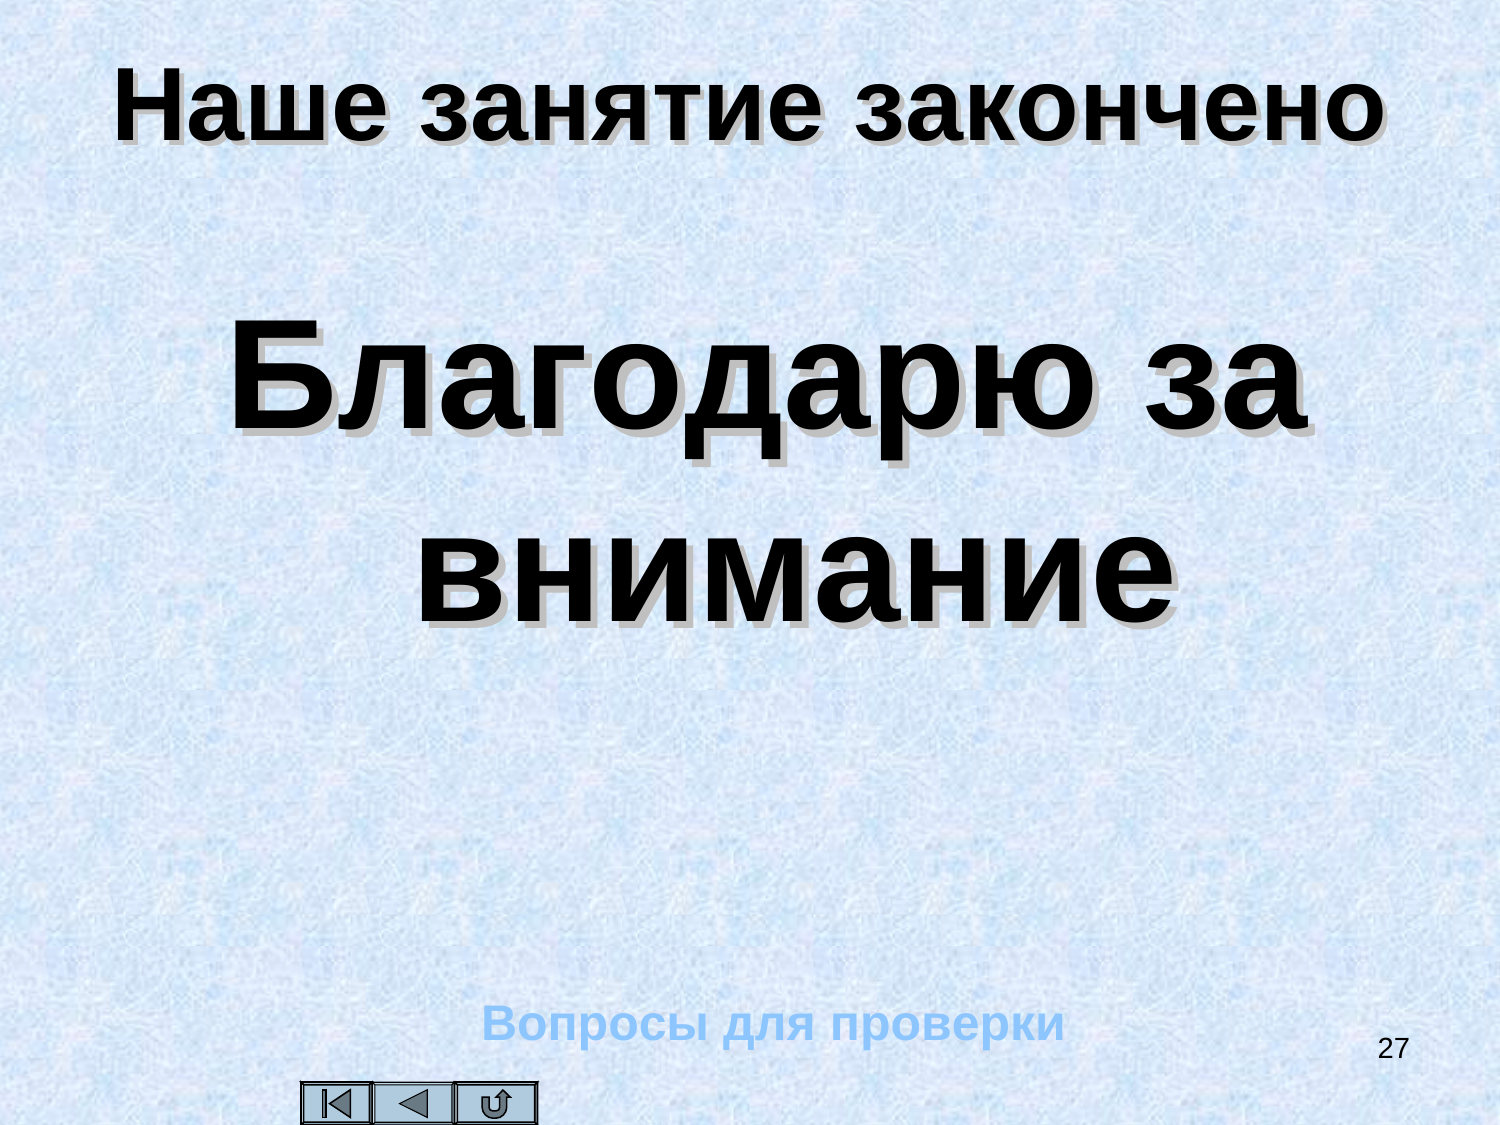

# Наше занятие закончено
Благодарю за внимание
Вопросы для проверки
27